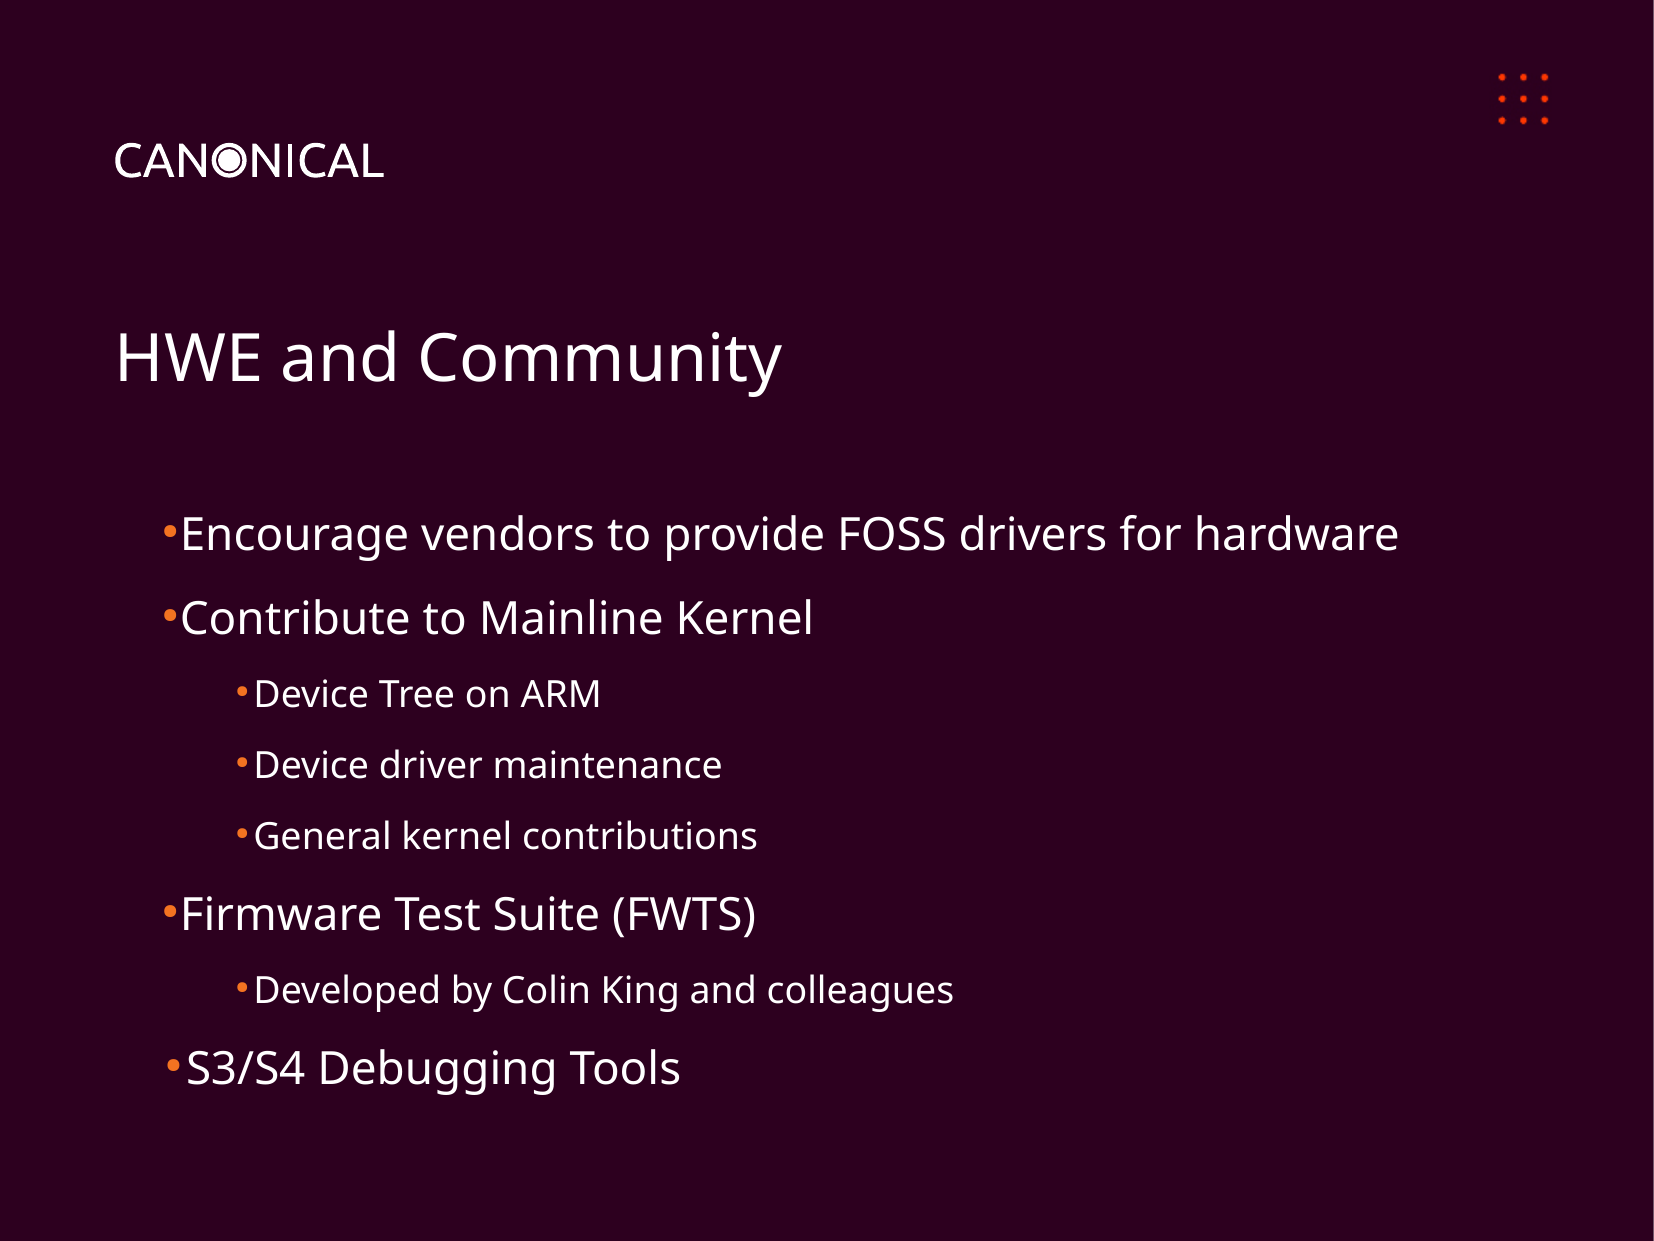

# HWE and Community
Encourage vendors to provide FOSS drivers for hardware
Contribute to Mainline Kernel
Device Tree on ARM
Device driver maintenance
General kernel contributions
Firmware Test Suite (FWTS)
Developed by Colin King and colleagues
S3/S4 Debugging Tools